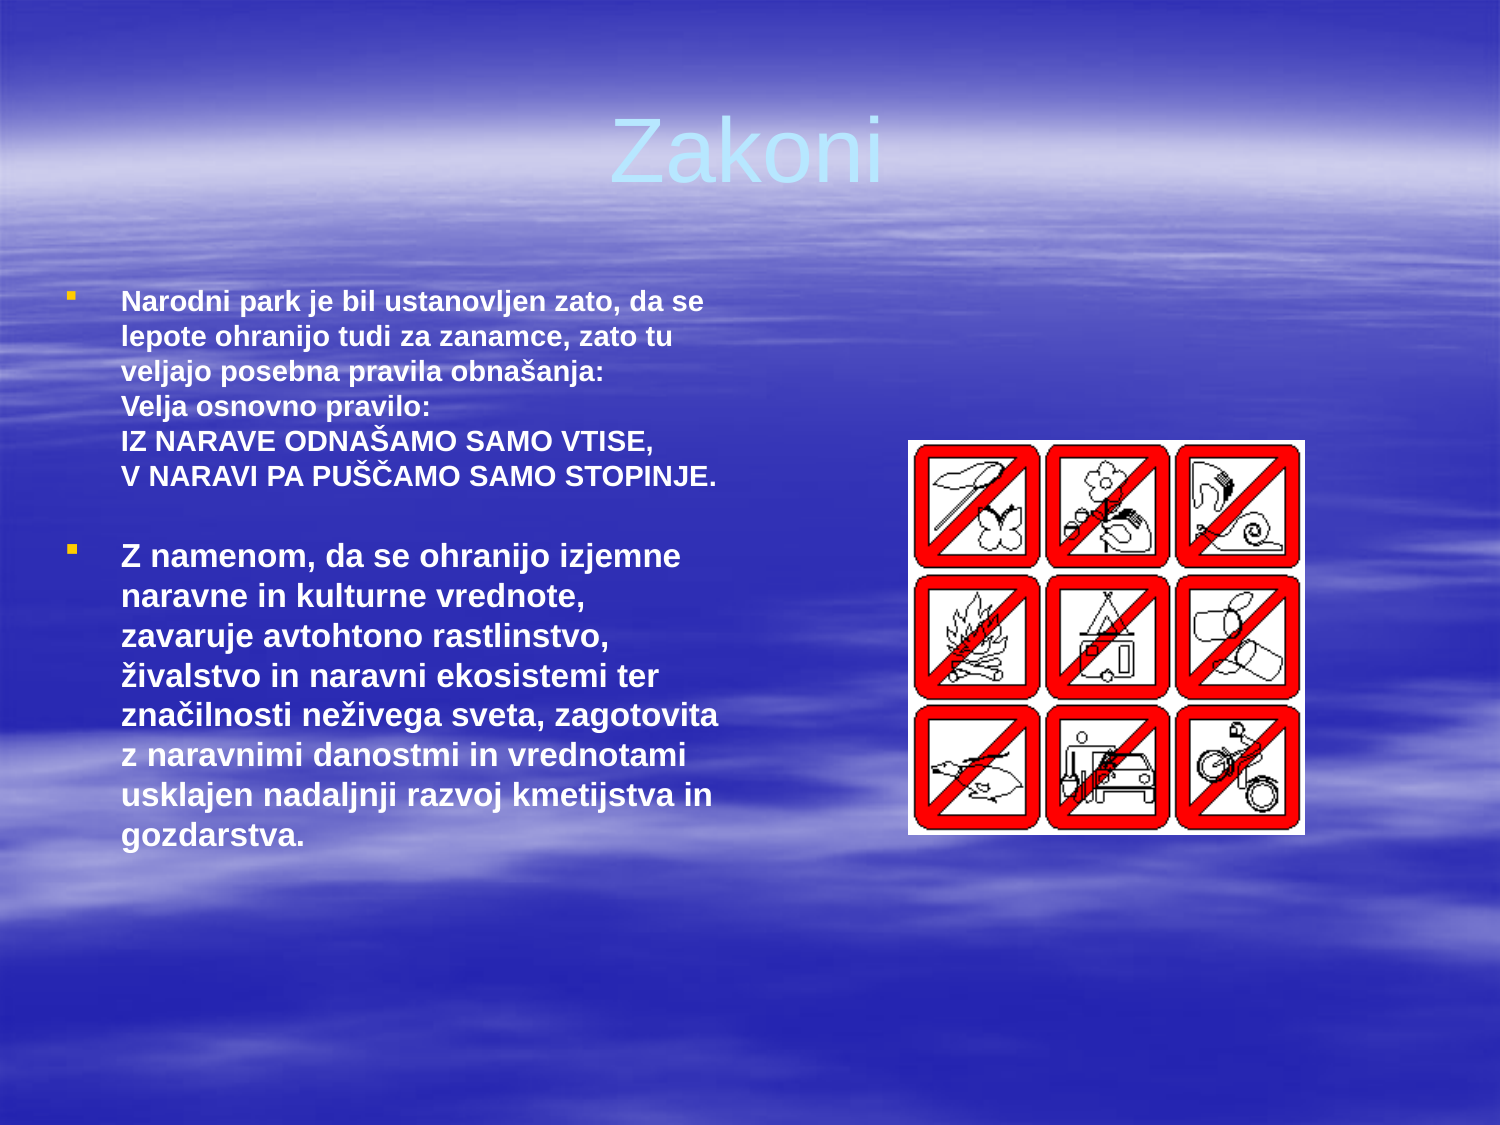

# Zakoni
Narodni park je bil ustanovljen zato, da se lepote ohranijo tudi za zanamce, zato tu veljajo posebna pravila obnašanja:
Velja osnovno pravilo:
IZ NARAVE ODNAŠAMO SAMO VTISE,
V NARAVI PA PUŠČAMO SAMO STOPINJE.
Z namenom, da se ohranijo izjemne naravne in kulturne vrednote, zavaruje avtohtono rastlinstvo, živalstvo in naravni ekosistemi ter značilnosti neživega sveta, zagotovita z naravnimi danostmi in vrednotami usklajen nadaljnji razvoj kmetijstva in gozdarstva.